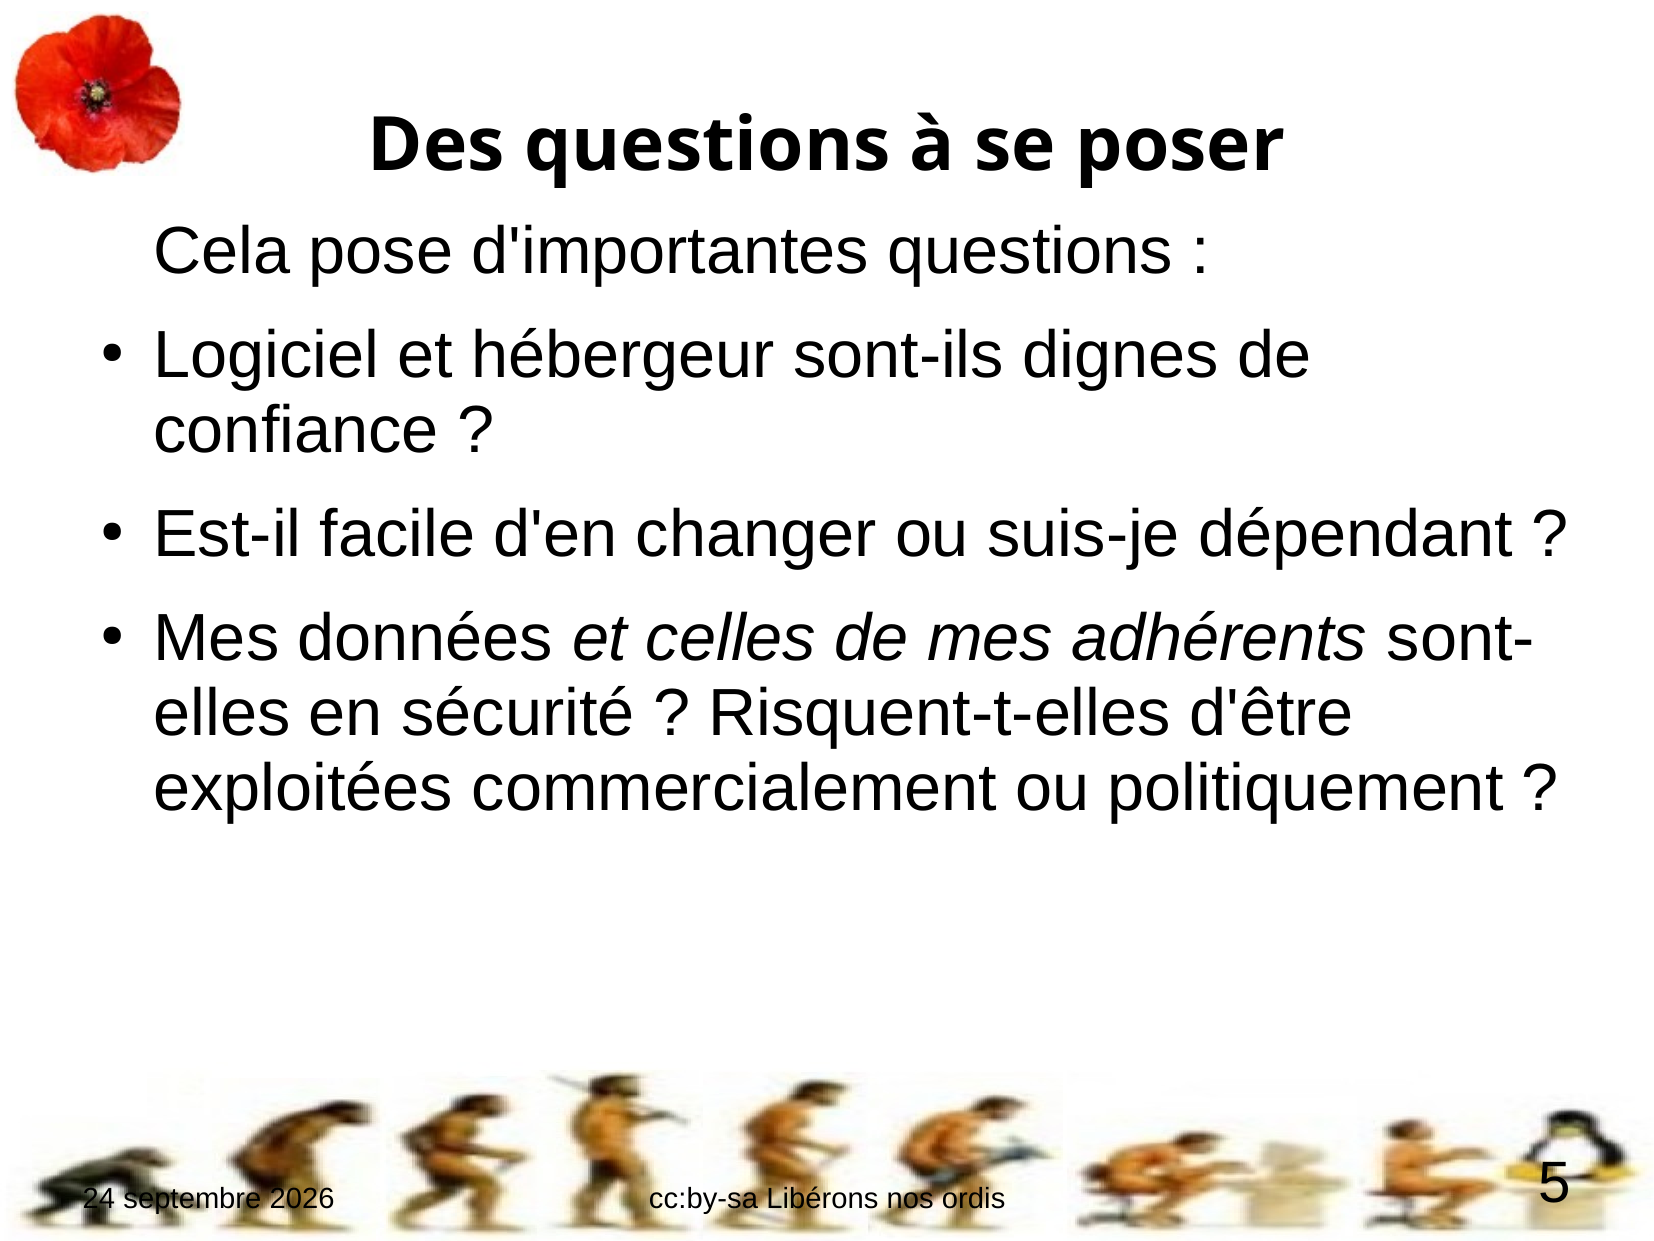

# Des questions à se poser
Cela pose d'importantes questions :
Logiciel et hébergeur sont-ils dignes de confiance ?
Est-il facile d'en changer ou suis-je dépendant ?
Mes données et celles de mes adhérents sont-elles en sécurité ? Risquent-t-elles d'être exploitées commercialement ou politiquement ?